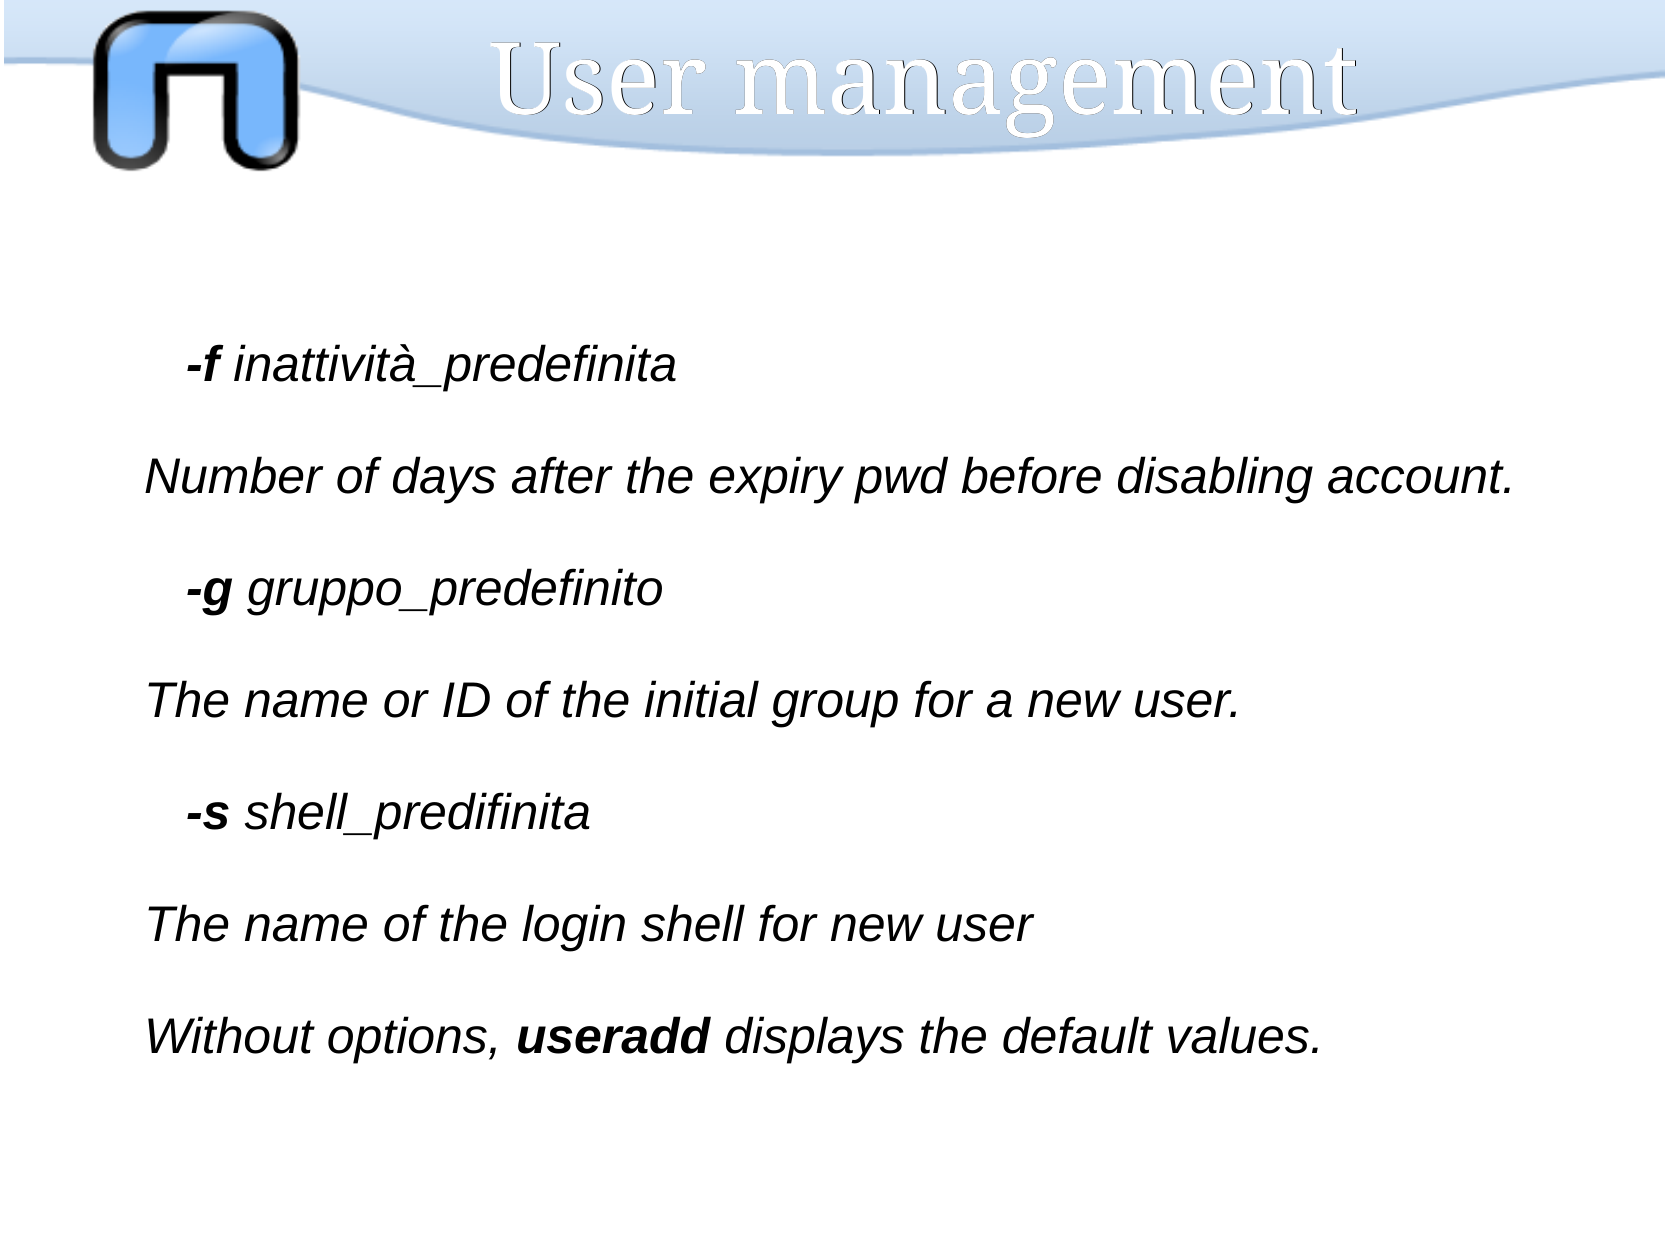

User management
# -f inattività_predefinita
Number of days after the expiry pwd before disabling account.
 -g gruppo_predefinito
The name or ID of the initial group for a new user.
 -s shell_predifinita
The name of the login shell for new user
Without options, useradd displays the default values.